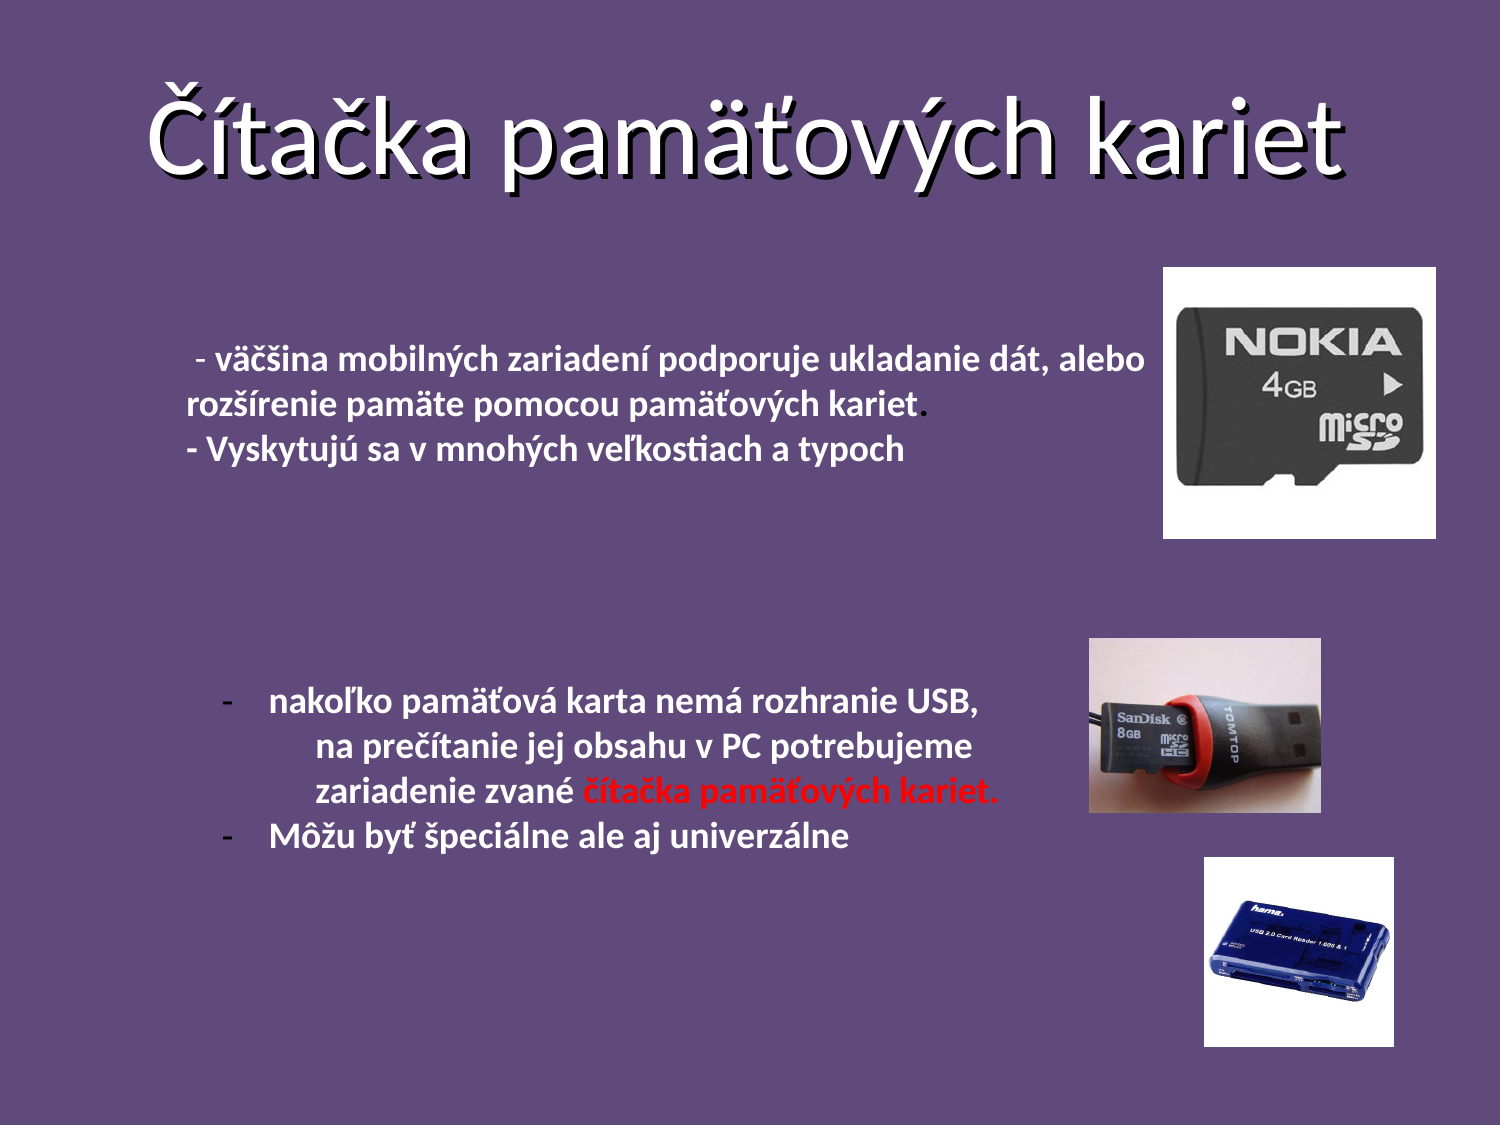

Čítačka pamäťových kariet
 - väčšina mobilných zariadení podporuje ukladanie dát, alebo rozšírenie pamäte pomocou pamäťových kariet.
- Vyskytujú sa v mnohých veľkostiach a typoch
nakoľko pamäťová karta nemá rozhranie USB, na prečítanie jej obsahu v PC potrebujeme zariadenie zvané čítačka pamäťových kariet.
Môžu byť špeciálne ale aj univerzálne